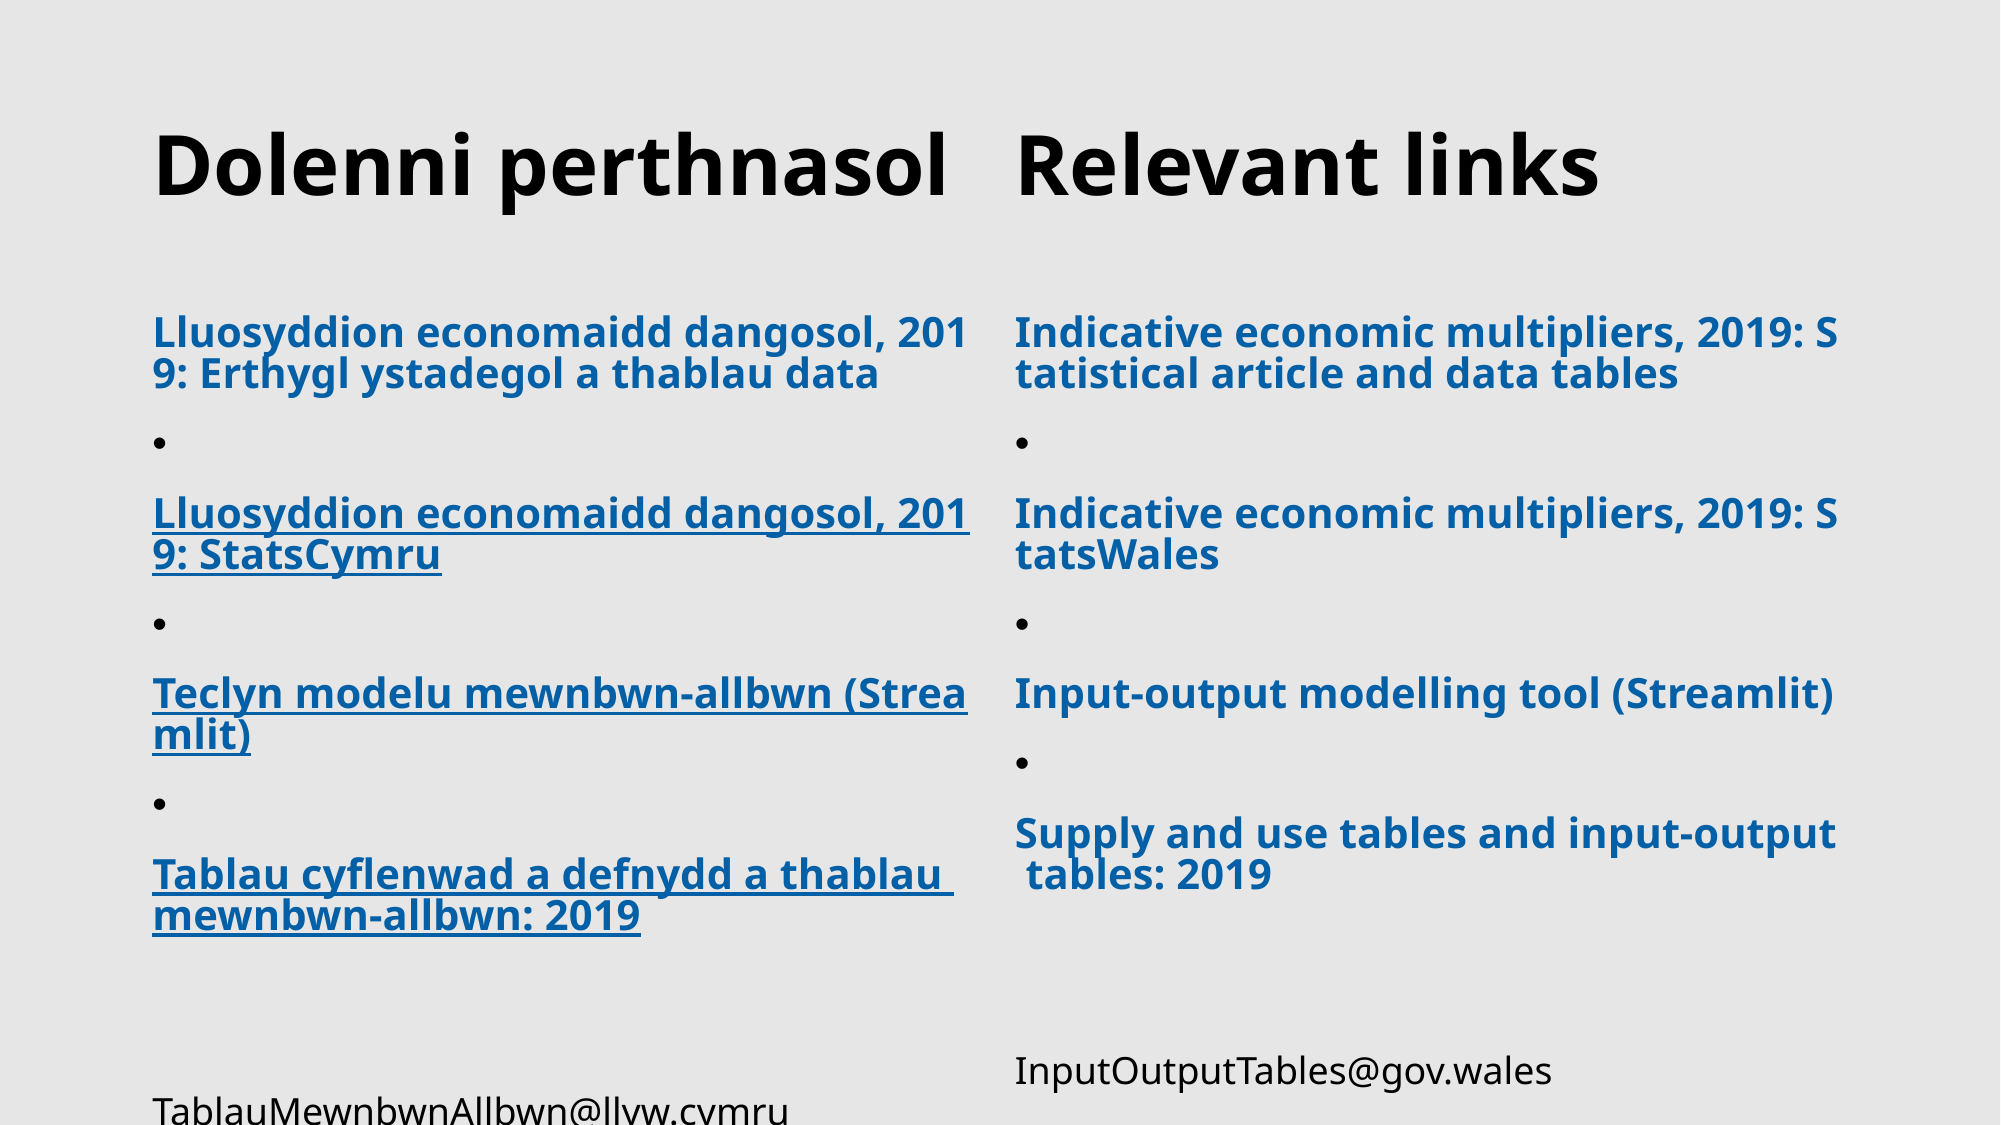

Dolenni perthnasol
Relevant links
# Lluosyddion economaidd dangosol, 2019: Erthygl ystadegol a thablau data
Lluosyddion economaidd dangosol, 2019: StatsCymru
Teclyn modelu mewnbwn-allbwn (Streamlit)
Tablau cyflenwad a defnydd a thablau mewnbwn-allbwn: 2019
TablauMewnbwnAllbwn@llyw.cymru
Indicative economic multipliers, 2019: Statistical article and data tables
Indicative economic multipliers, 2019: StatsWales
Input-output modelling tool (Streamlit)
Supply and use tables and input-output tables: 2019
InputOutputTables@gov.wales